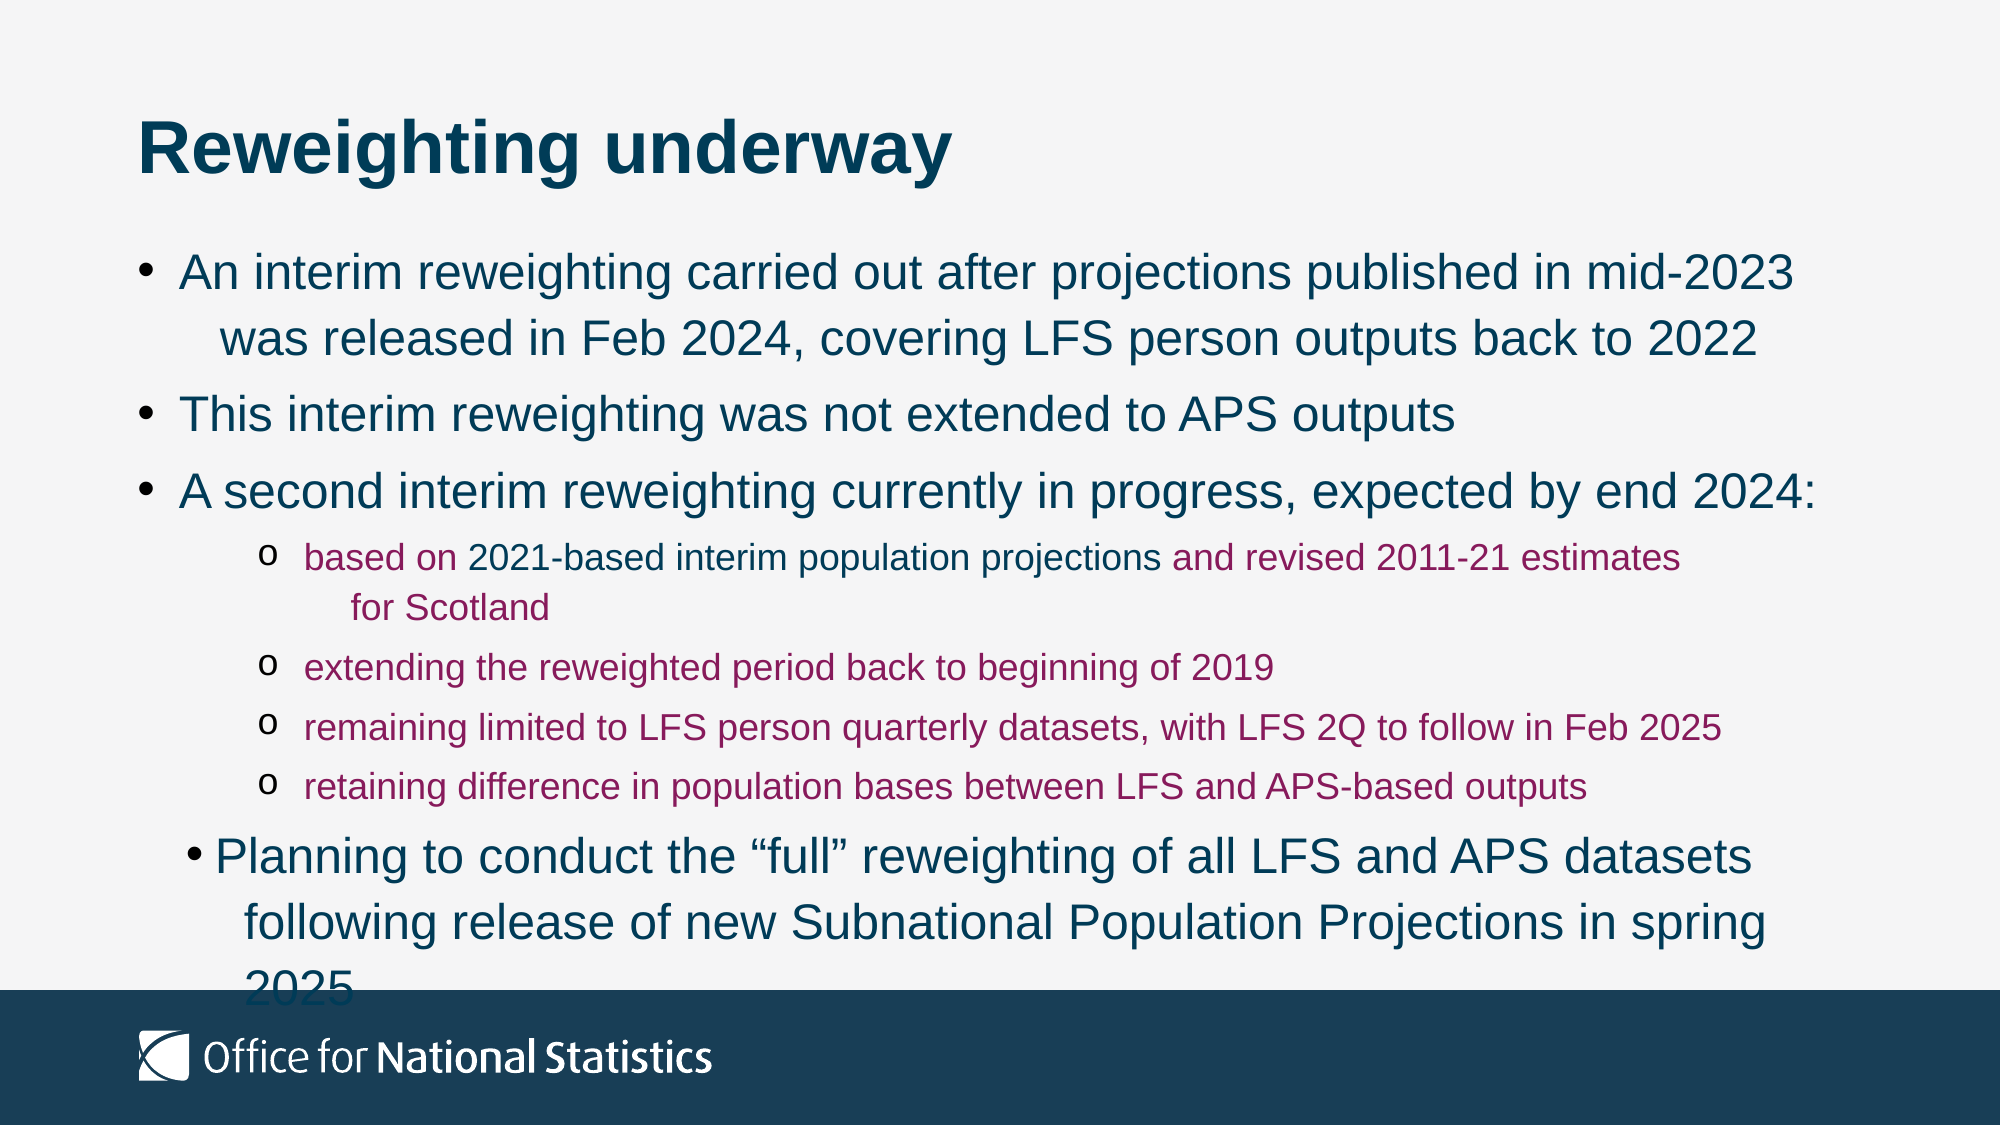

# Reweighting underway
An interim reweighting carried out after projections published in mid-2023 was released in Feb 2024, covering LFS person outputs back to 2022
This interim reweighting was not extended to APS outputs
A second interim reweighting currently in progress, expected by end 2024:
based on 2021-based interim population projections and revised 2011-21 estimates for Scotland
extending the reweighted period back to beginning of 2019
remaining limited to LFS person quarterly datasets, with LFS 2Q to follow in Feb 2025
retaining difference in population bases between LFS and APS-based outputs
Planning to conduct the “full” reweighting of all LFS and APS datasets following release of new Subnational Population Projections in spring 2025